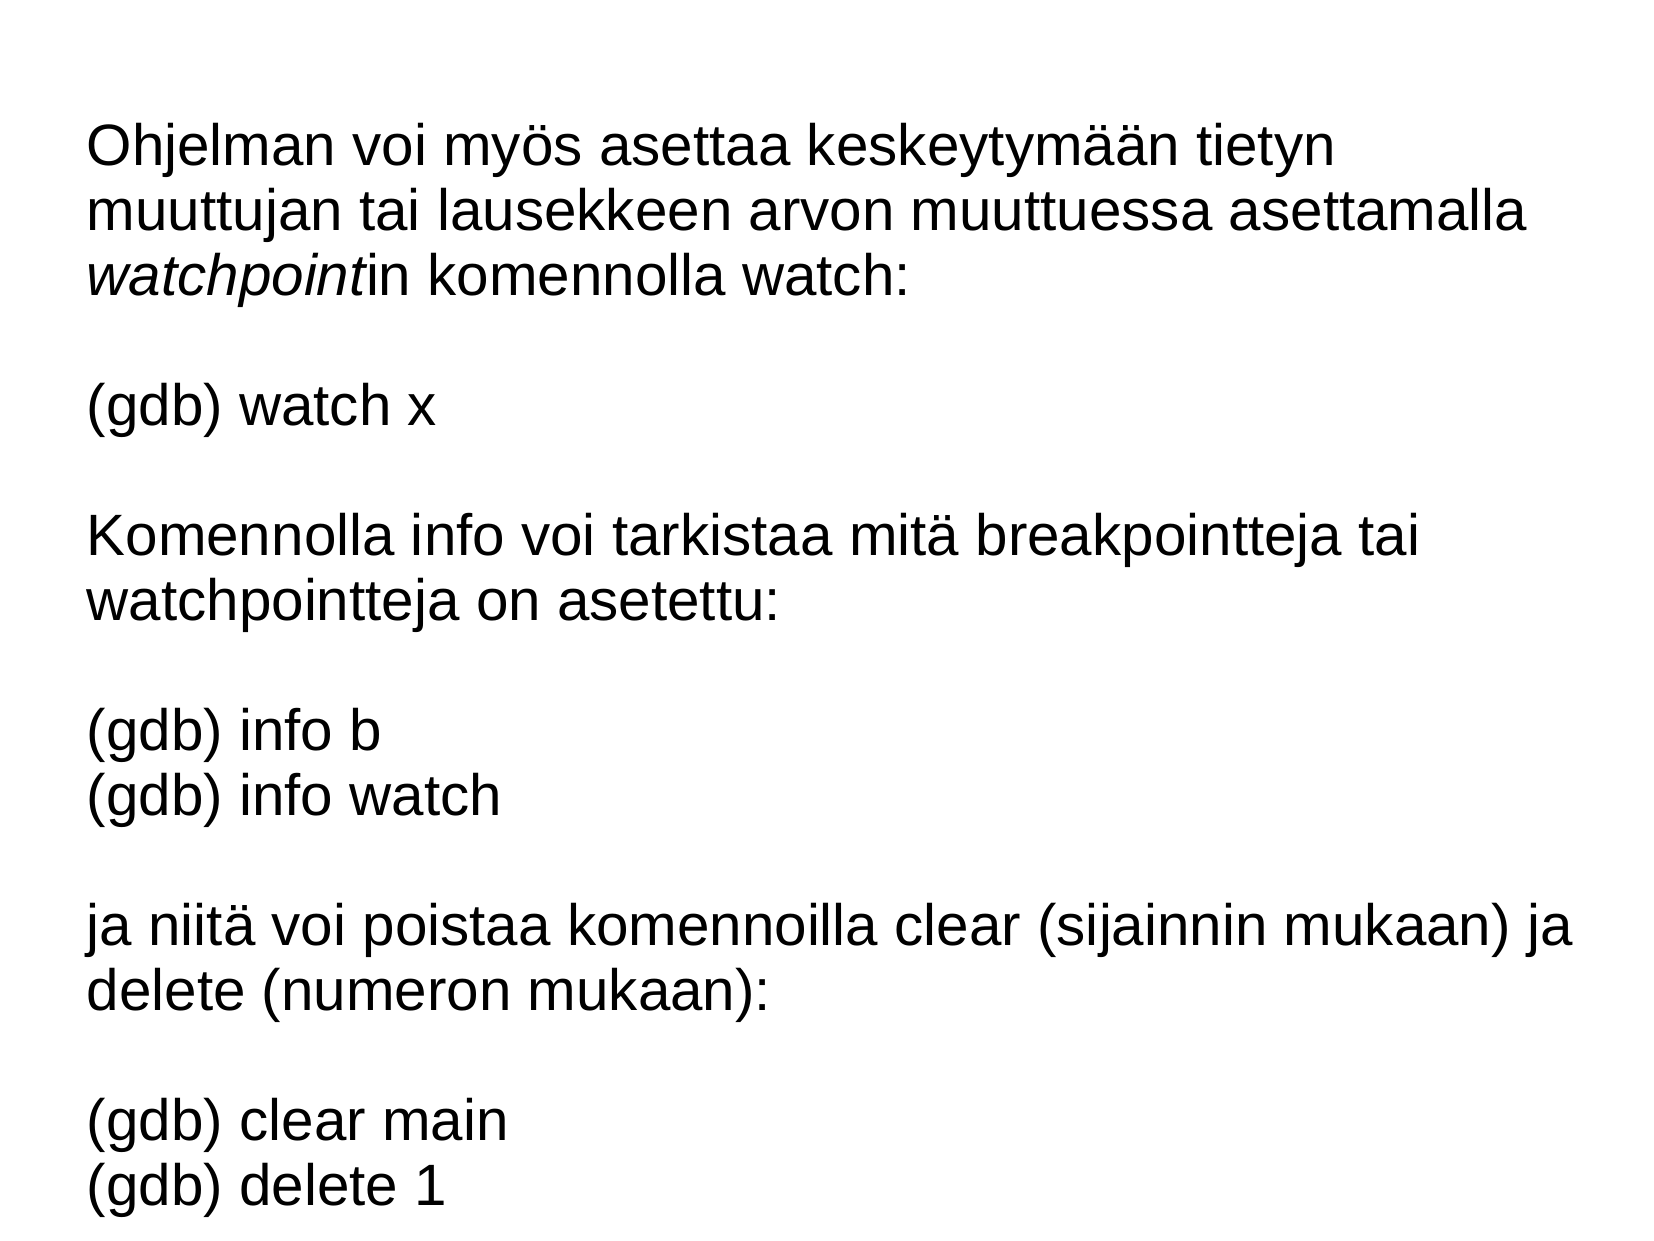

Ohjelman voi myös asettaa keskeytymään tietyn muuttujan tai lausekkeen arvon muuttuessa asettamalla watchpointin komennolla watch:
(gdb) watch x
Komennolla info voi tarkistaa mitä breakpointteja tai watchpointteja on asetettu:
(gdb) info b
(gdb) info watch
ja niitä voi poistaa komennoilla clear (sijainnin mukaan) ja delete (numeron mukaan):
(gdb) clear main
(gdb) delete 1